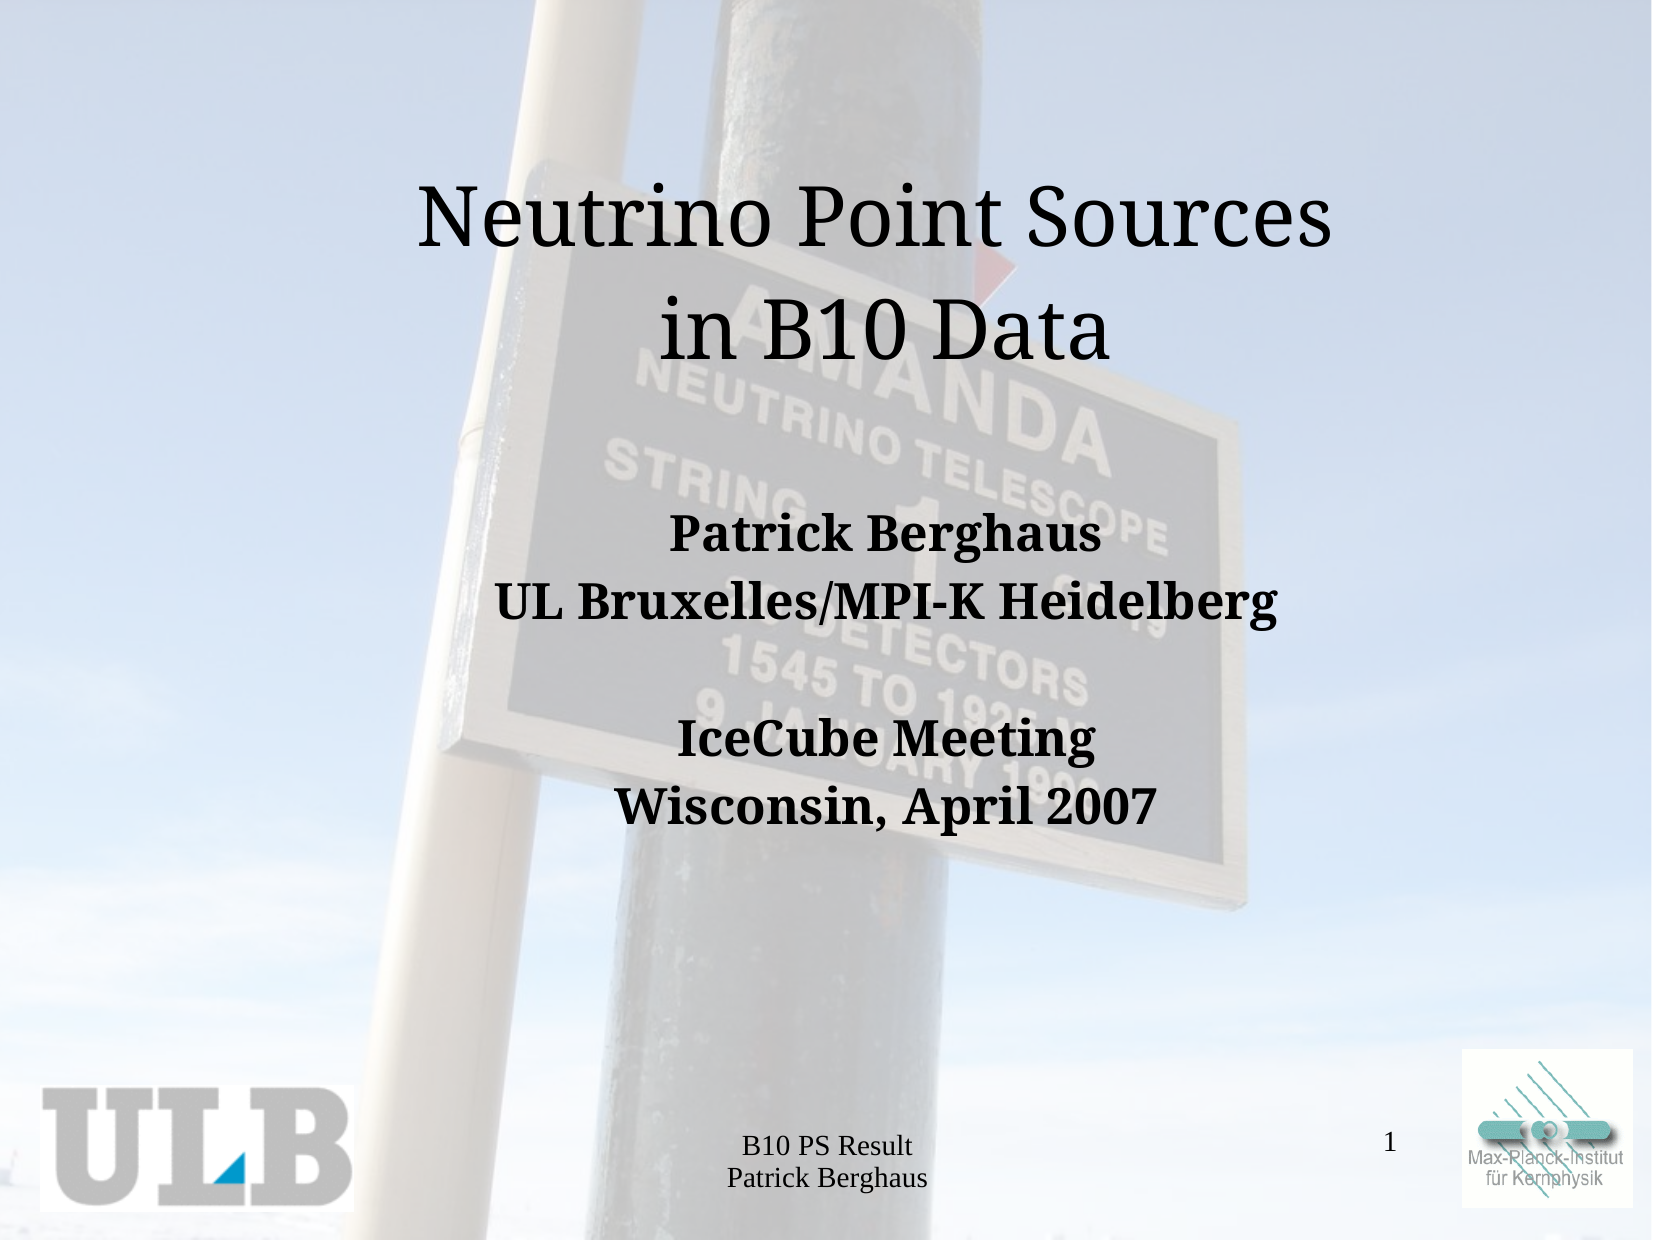

Neutrino Point Sources
in B10 Data
Patrick Berghaus
UL Bruxelles/MPI-K Heidelberg
IceCube Meeting
Wisconsin, April 2007
1